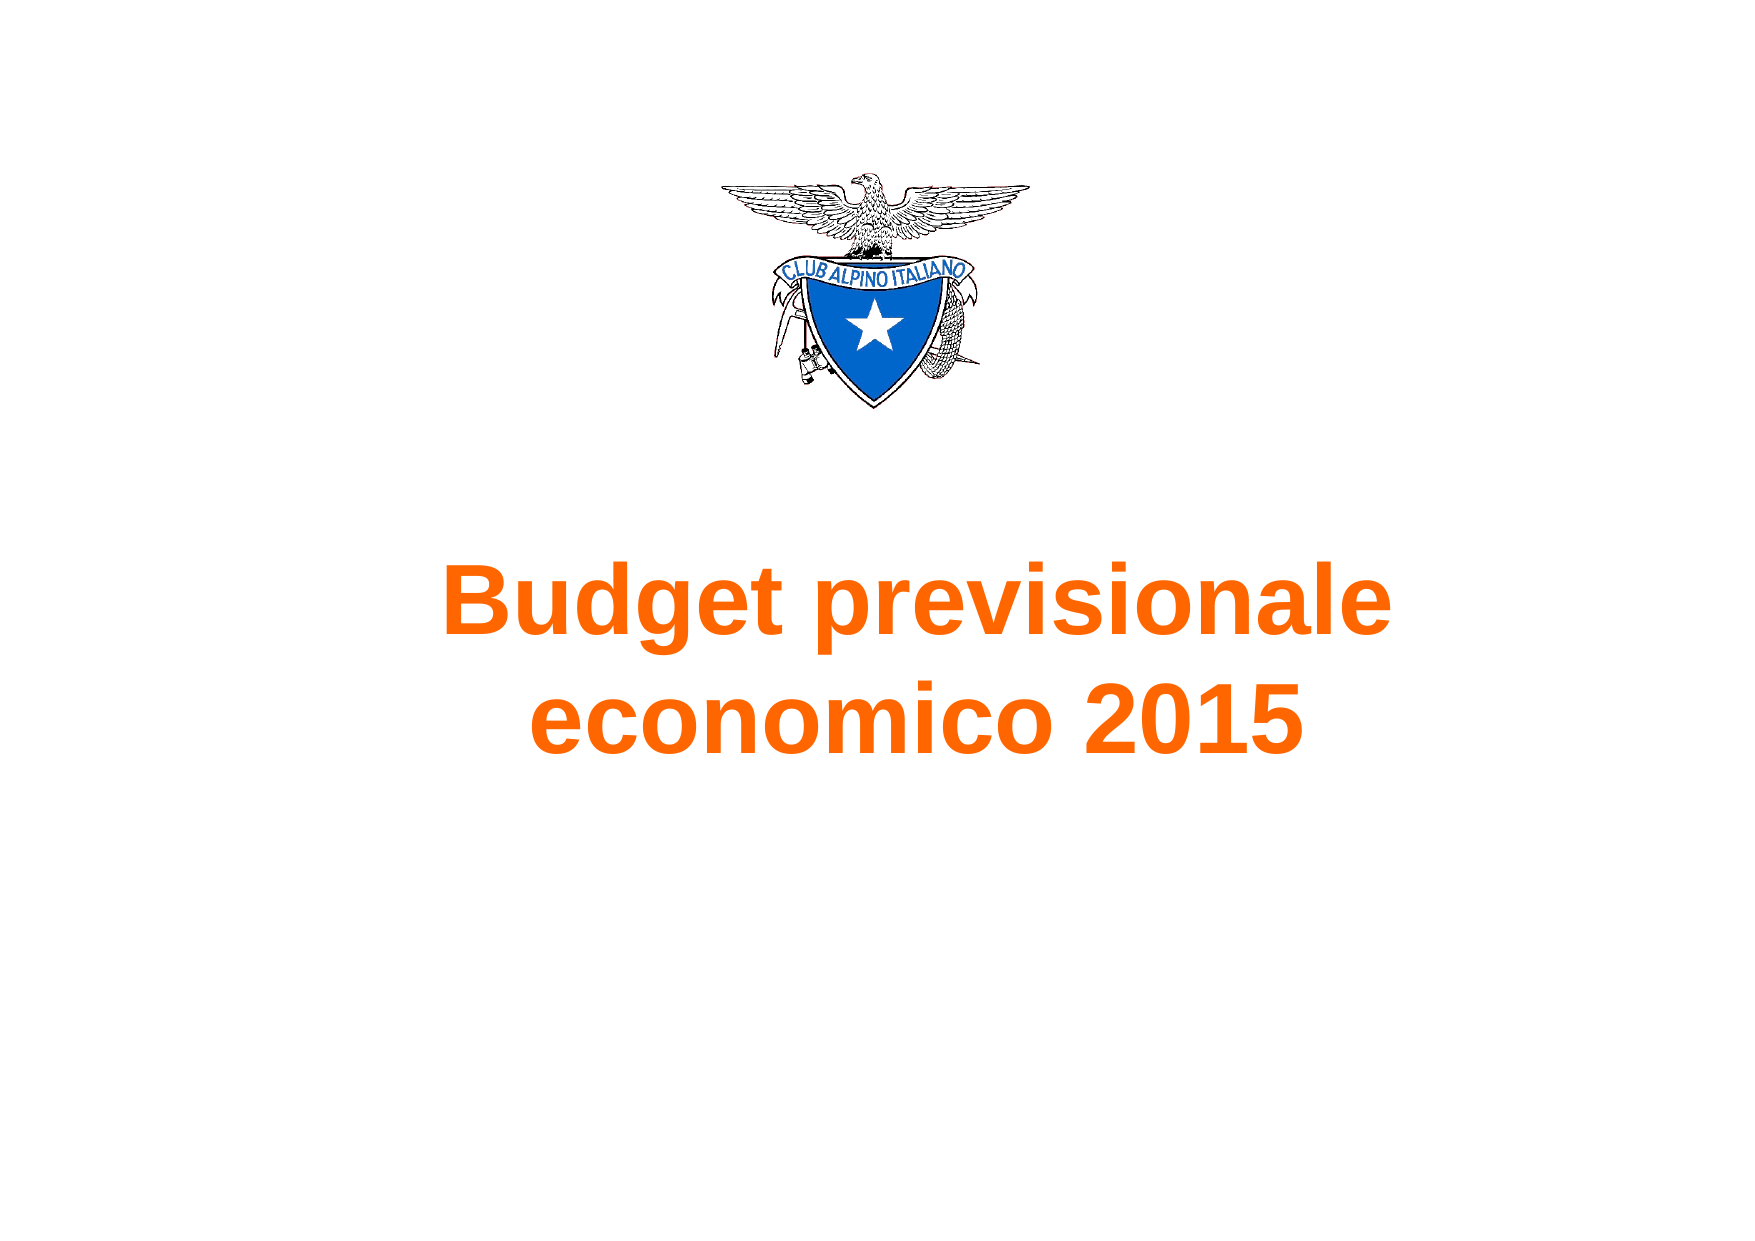

Palla Bianca
Budget previsionale economico 2015
COMITATO CENTRALE DI INDIRIZZO E DI CONTROLLO
31 gennaio 2015